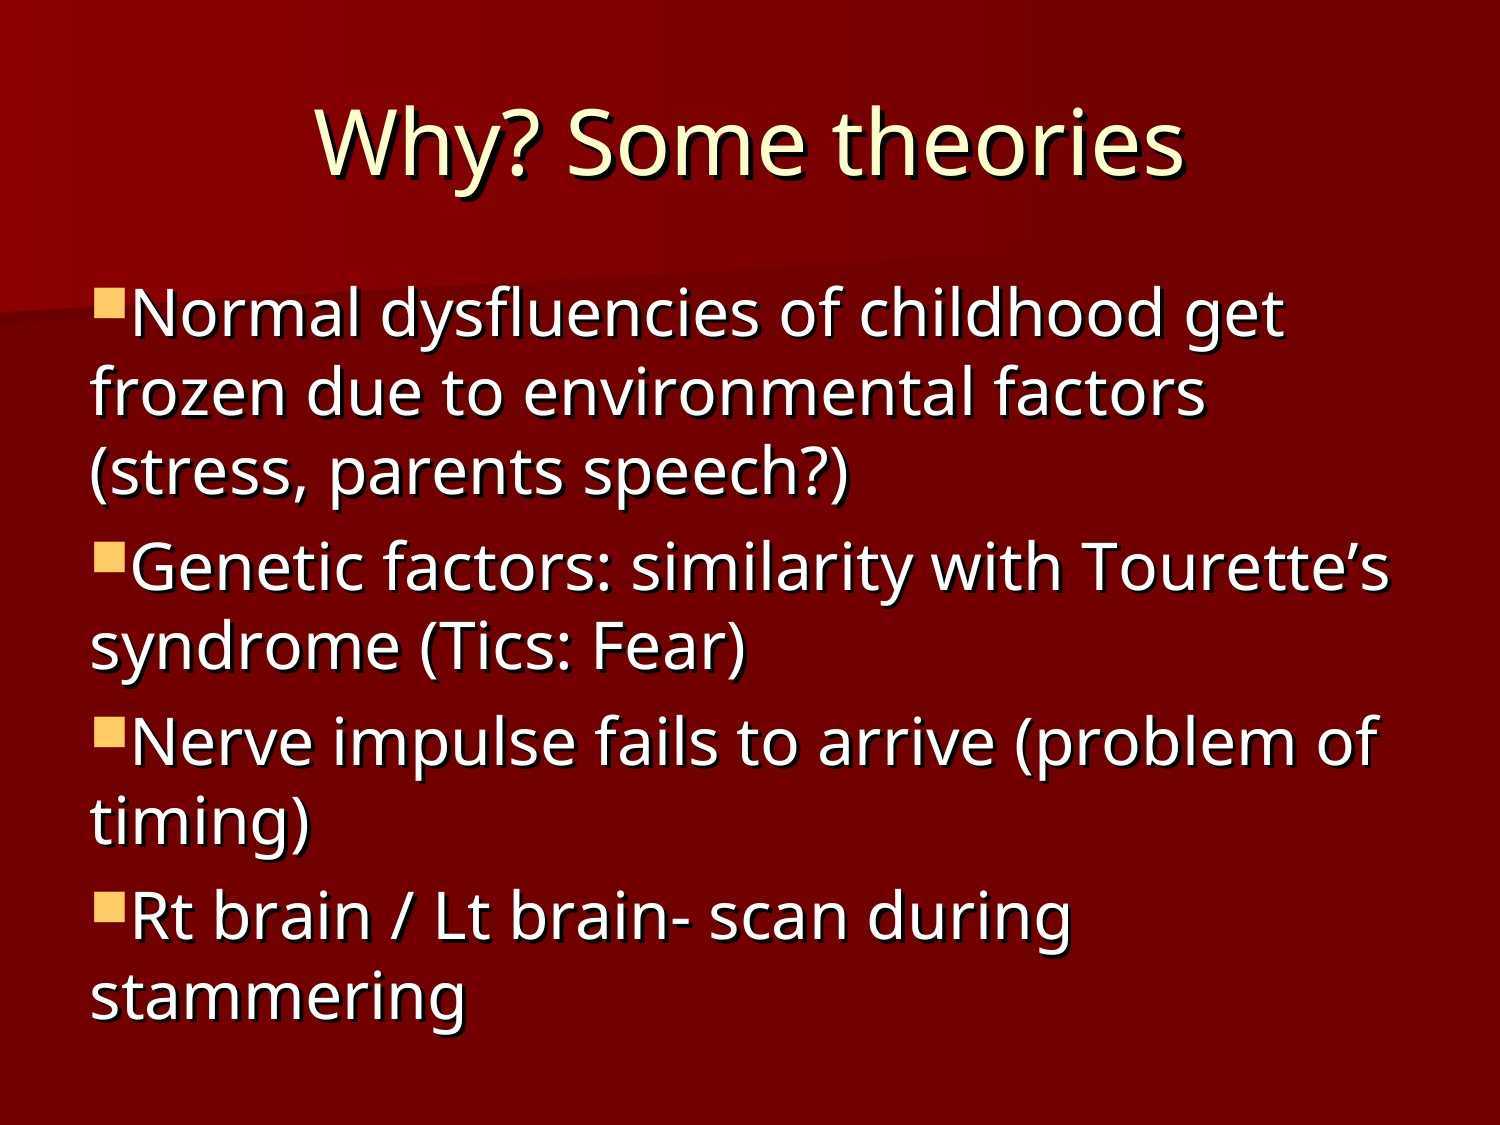

# Why? Some theories
Normal dysfluencies of childhood get frozen due to environmental factors (stress, parents speech?)‏
Genetic factors: similarity with Tourette’s syndrome (Tics: Fear)‏
Nerve impulse fails to arrive (problem of timing)‏
Rt brain / Lt brain- scan during stammering